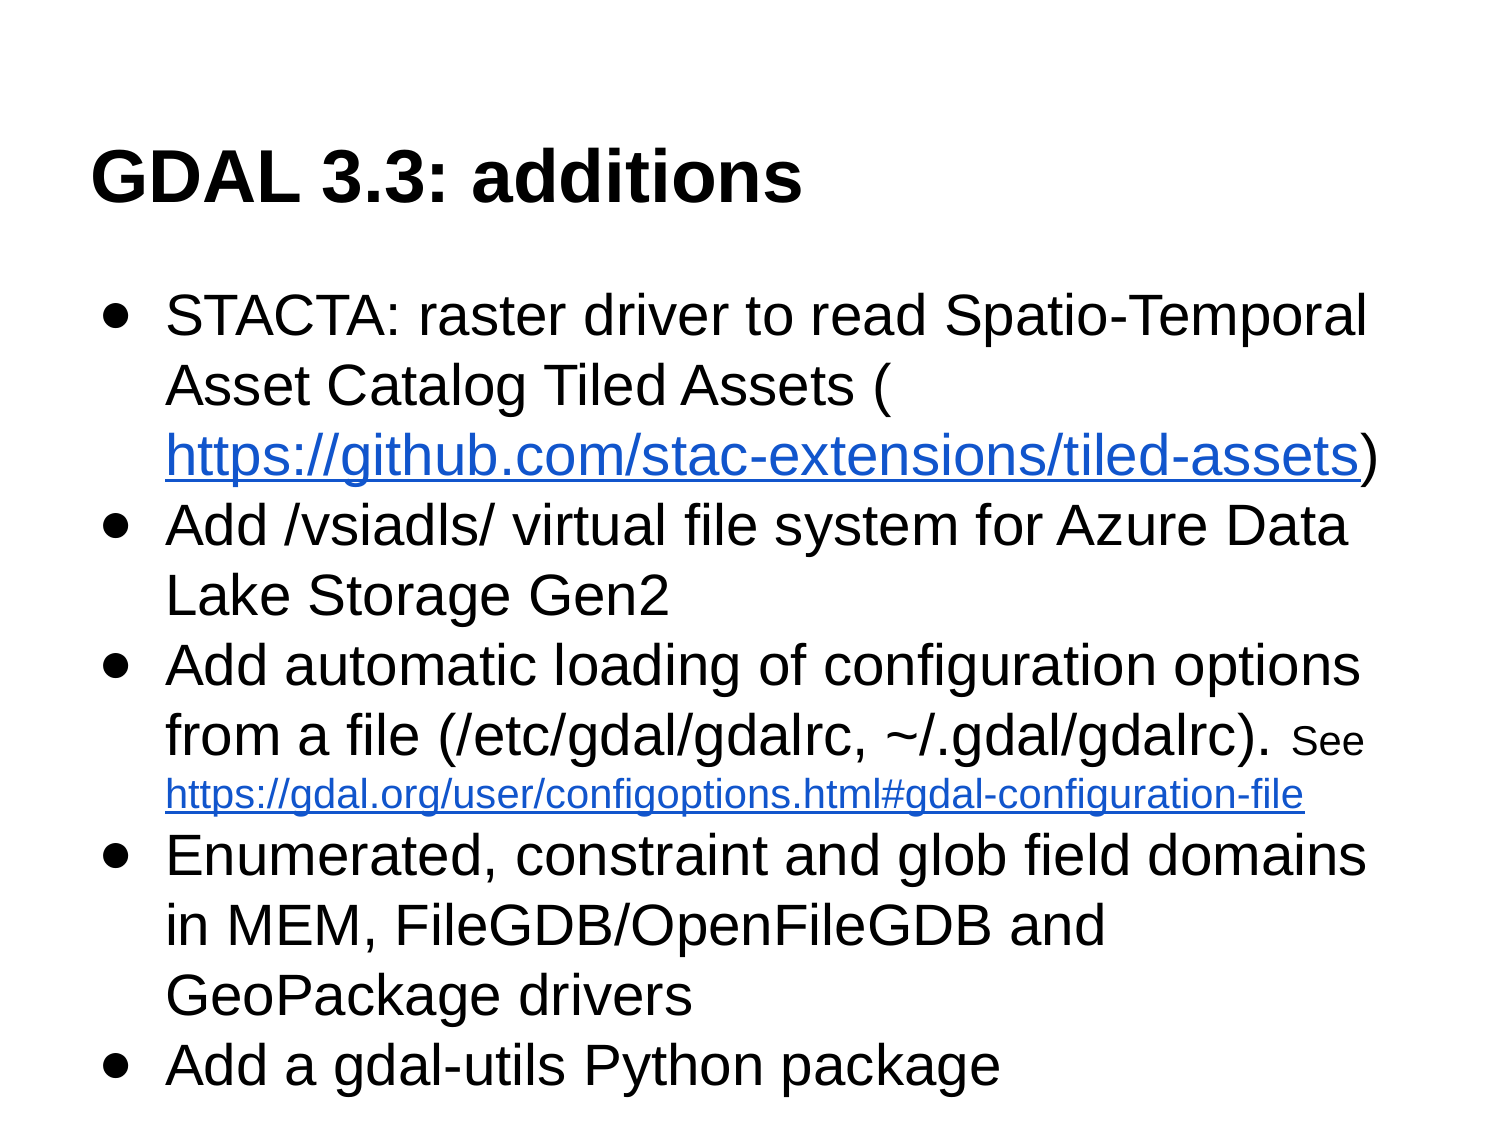

# GDAL 3.3: additions
STACTA: raster driver to read Spatio-Temporal Asset Catalog Tiled Assets (https://github.com/stac-extensions/tiled-assets)
Add /vsiadls/ virtual file system for Azure Data Lake Storage Gen2
Add automatic loading of configuration options from a file (/etc/gdal/gdalrc, ~/.gdal/gdalrc). See https://gdal.org/user/configoptions.html#gdal-configuration-file
Enumerated, constraint and glob field domains in MEM, FileGDB/OpenFileGDB and GeoPackage drivers
Add a gdal-utils Python package